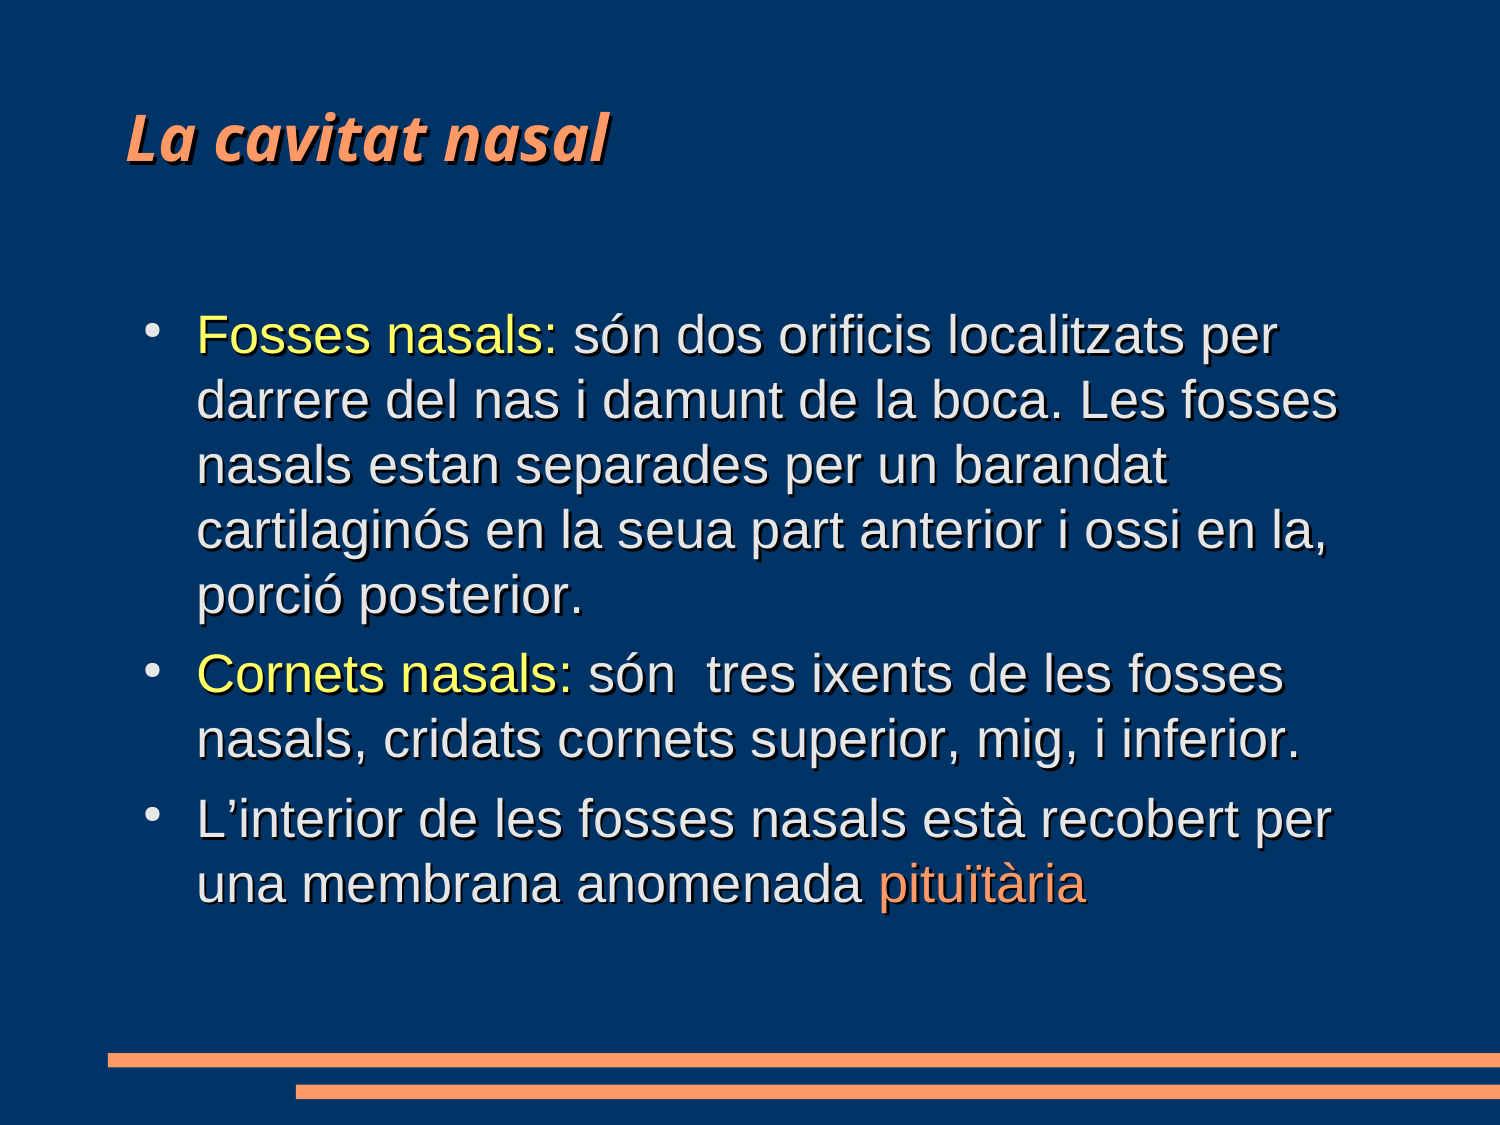

# La cavitat nasal
Fosses nasals: són dos orificis localitzats per darrere del nas i damunt de la boca. Les fosses nasals estan separades per un barandat cartilaginós en la seua part anterior i ossi en la, porció posterior.
Cornets nasals: són tres ixents de les fosses nasals, cridats cornets superior, mig, i inferior.
L’interior de les fosses nasals està recobert per una membrana anomenada pituïtària